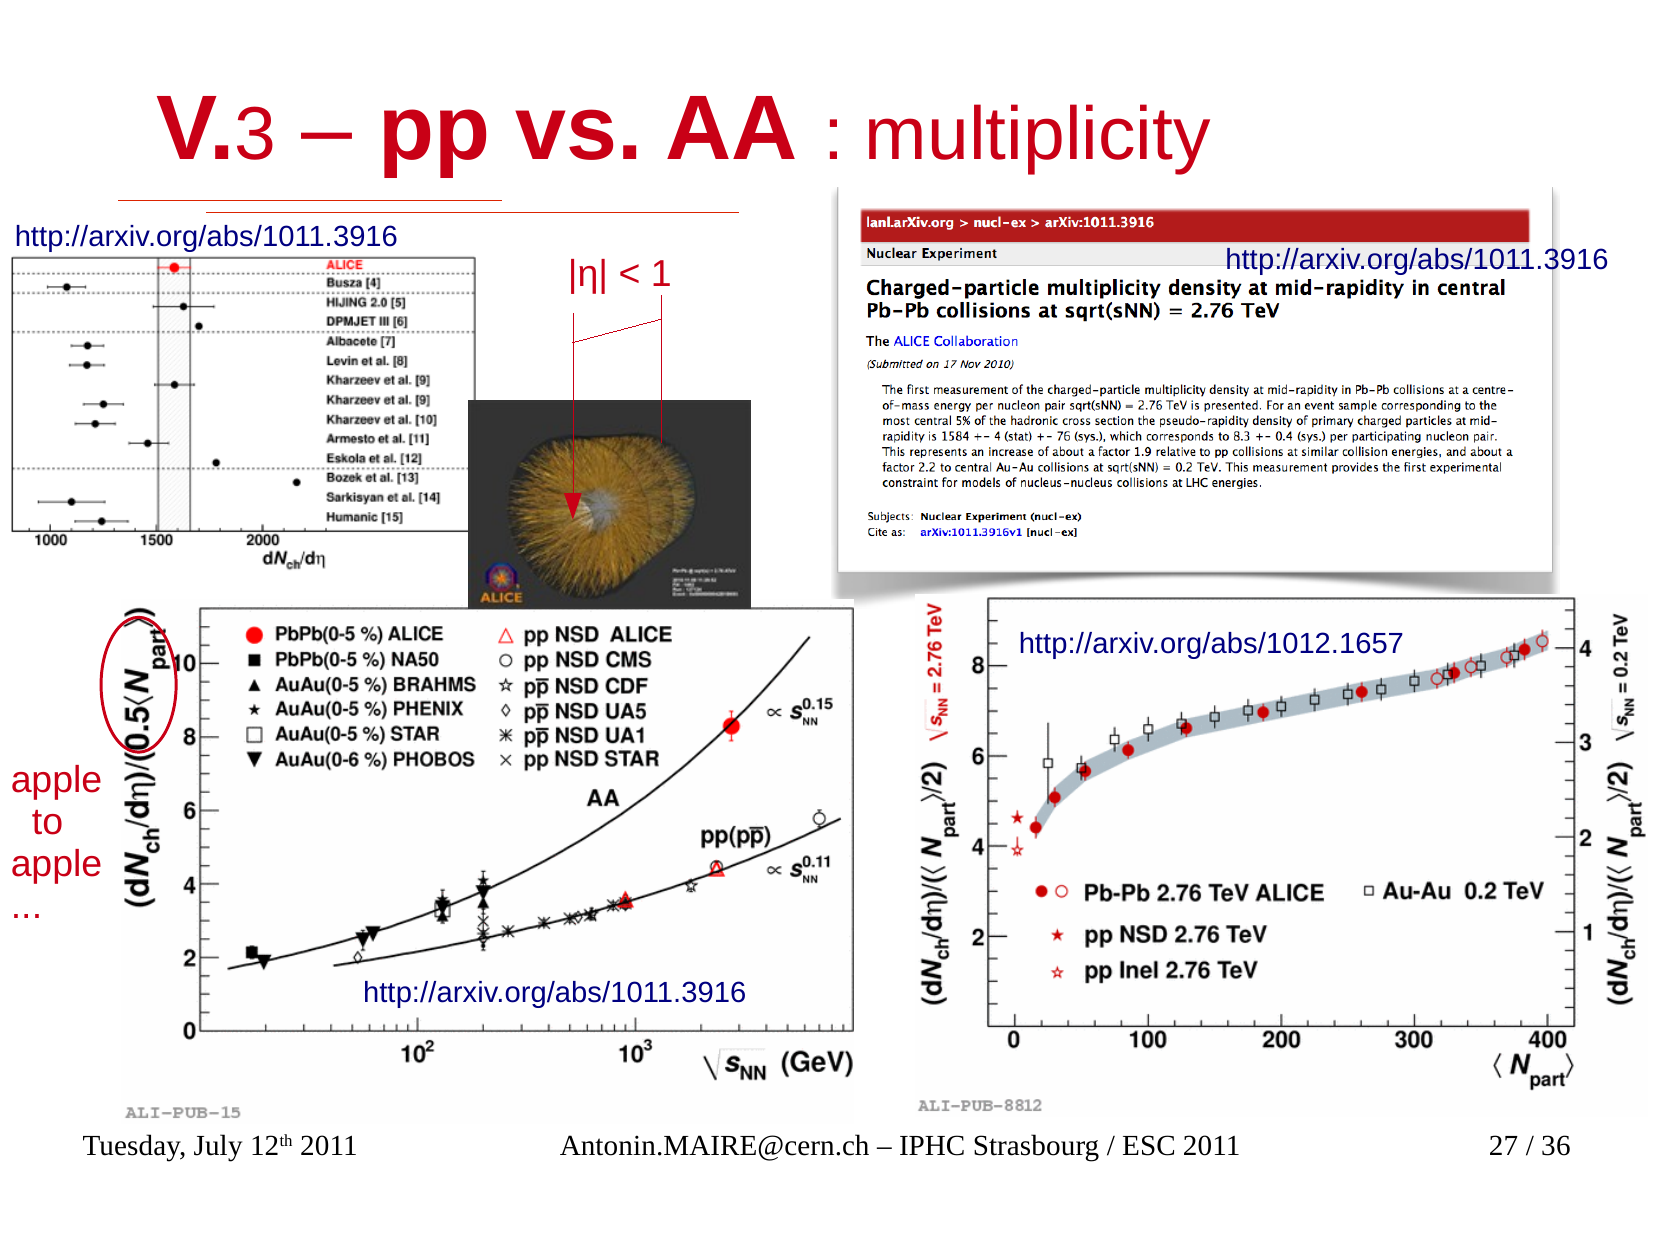

# V.3 – pp vs. AA : multiplicity
http://arxiv.org/abs/1011.3916
http://arxiv.org/abs/1011.3916
|η| < 1
http://arxiv.org/abs/1012.1657
apple
 to
apple
...
http://arxiv.org/abs/1011.3916
Mon, March 31st, 2008
Antonin Maire - IPHC Strasbourg / AliceWeek Apr. 08
27